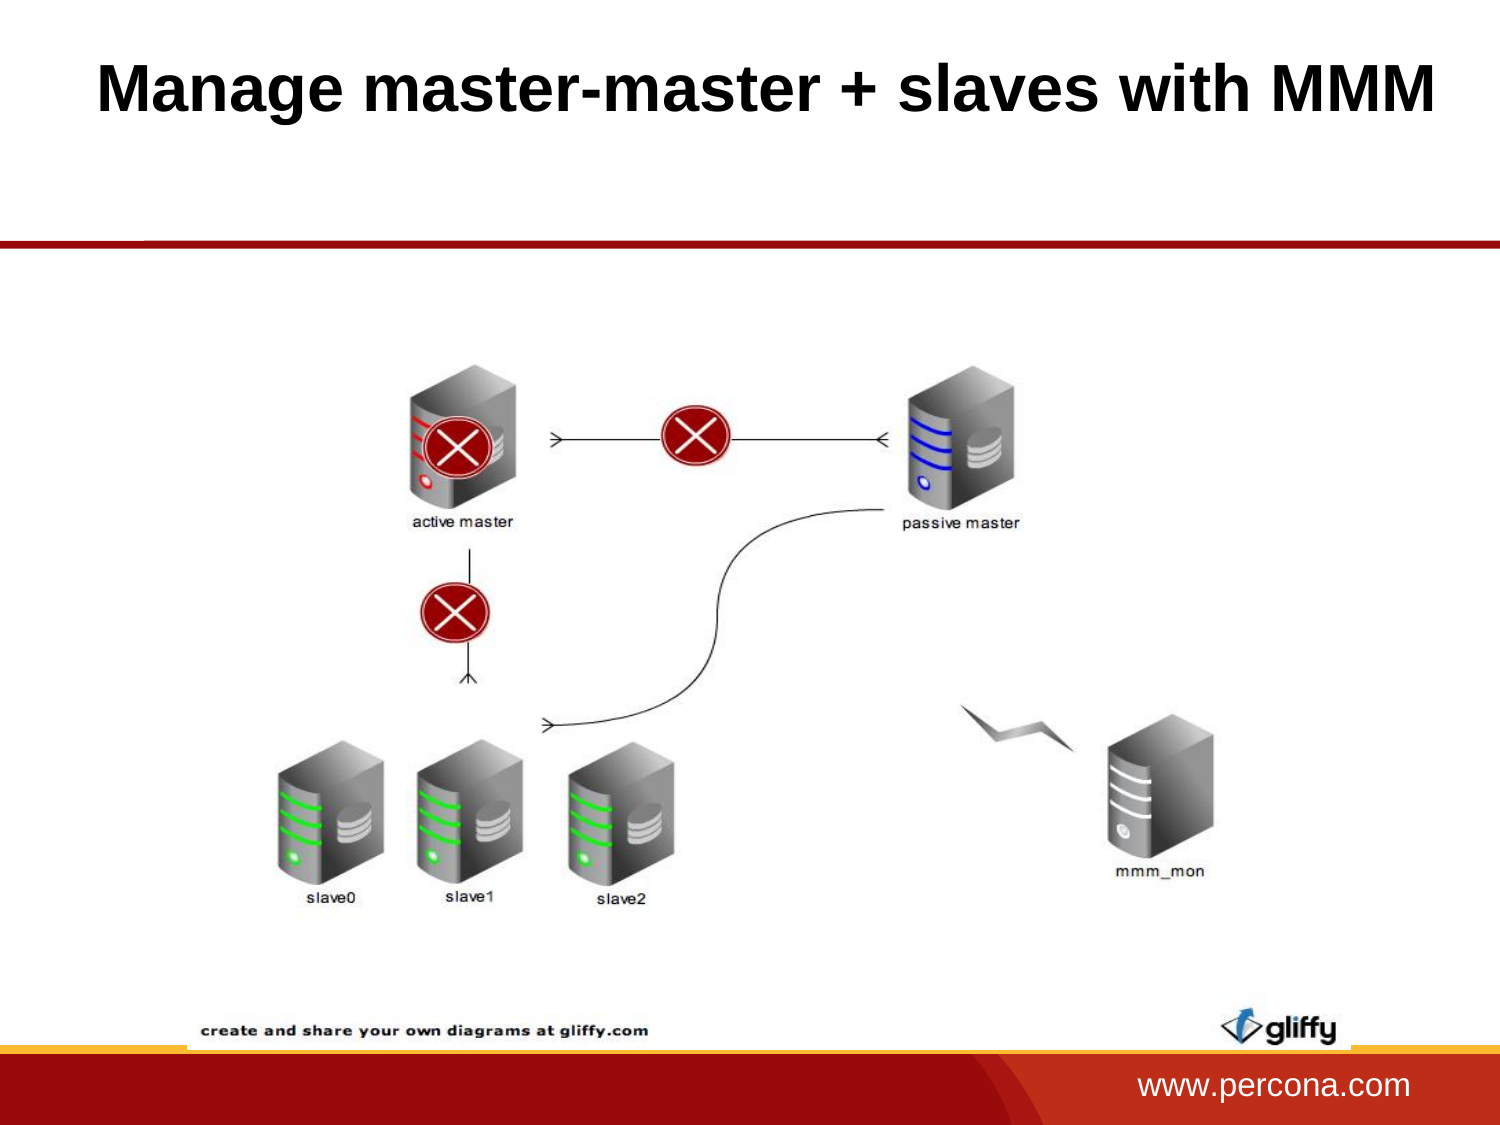

# Manage master-master + slaves with MMM